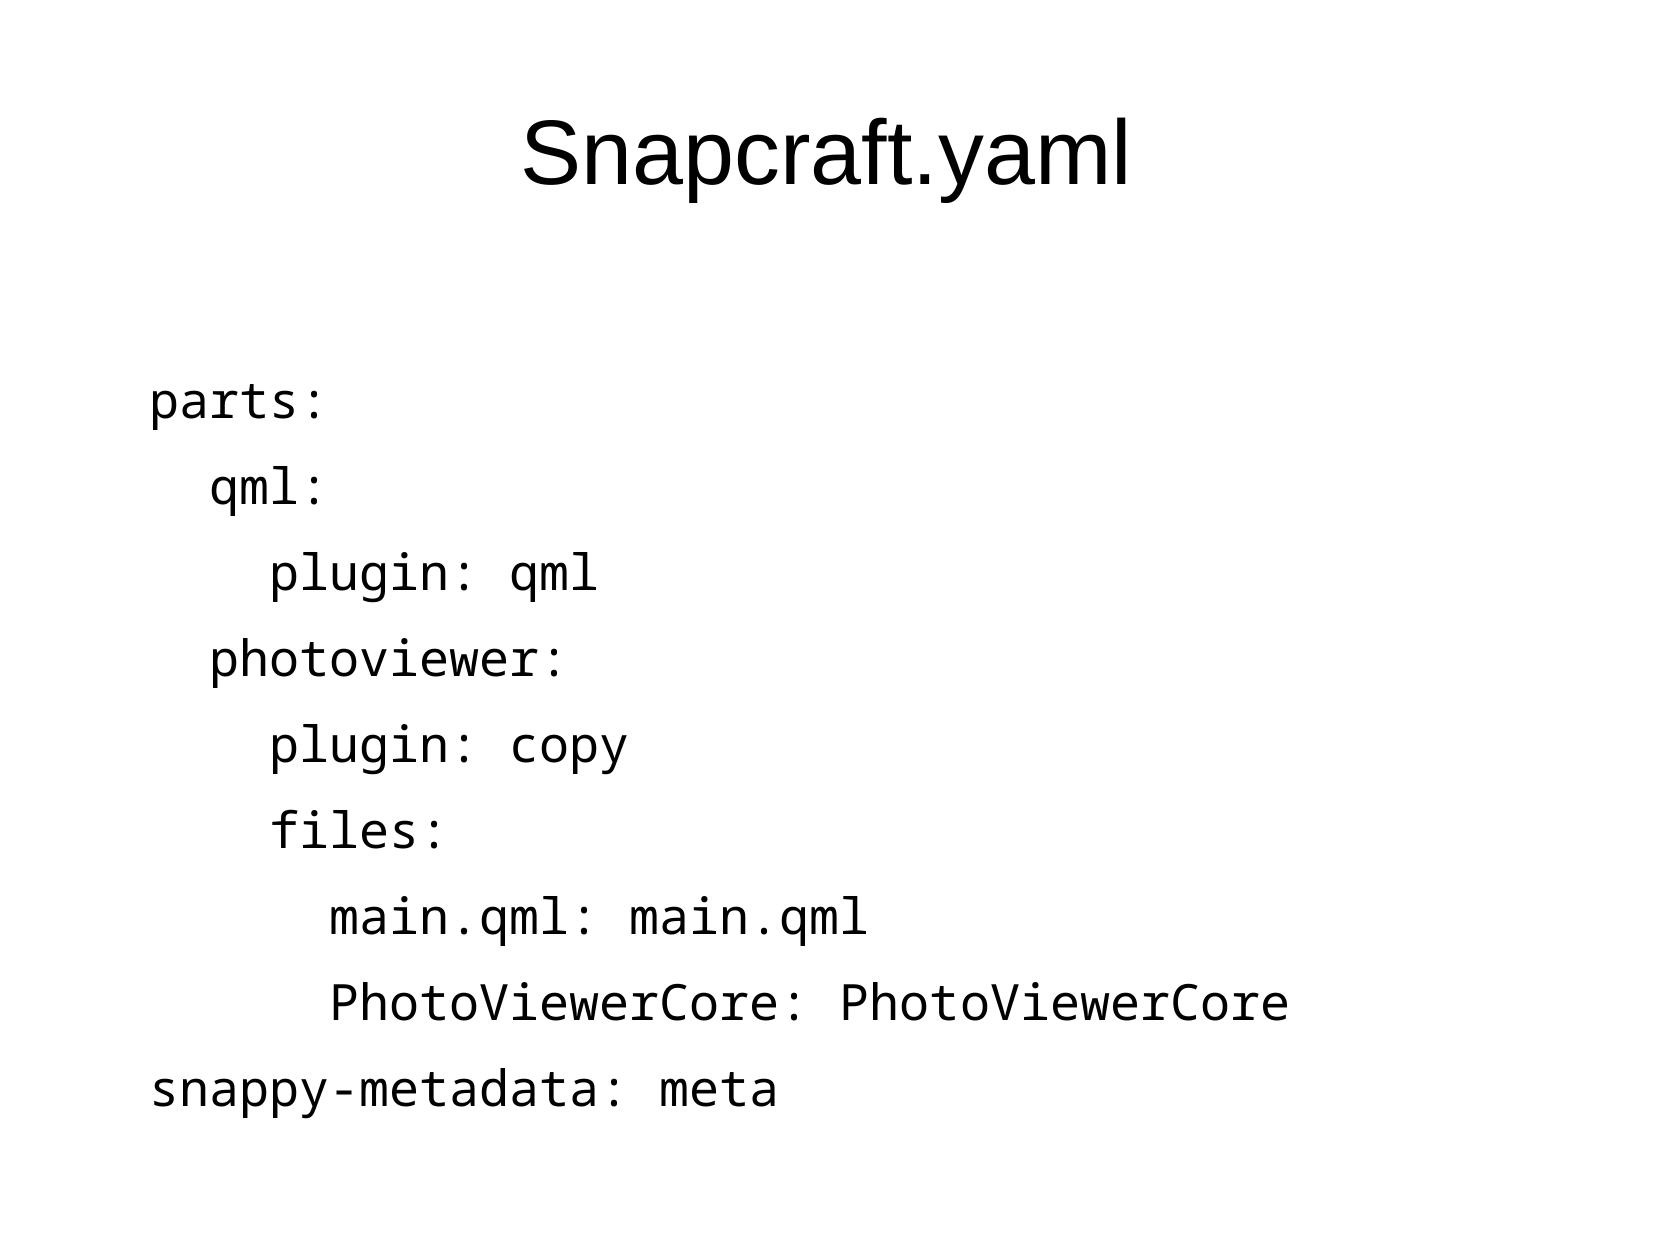

# Snapcraft.yaml
parts:
 qml:
 plugin: qml
 photoviewer:
 plugin: copy
 files:
 main.qml: main.qml
 PhotoViewerCore: PhotoViewerCore
snappy-metadata: meta